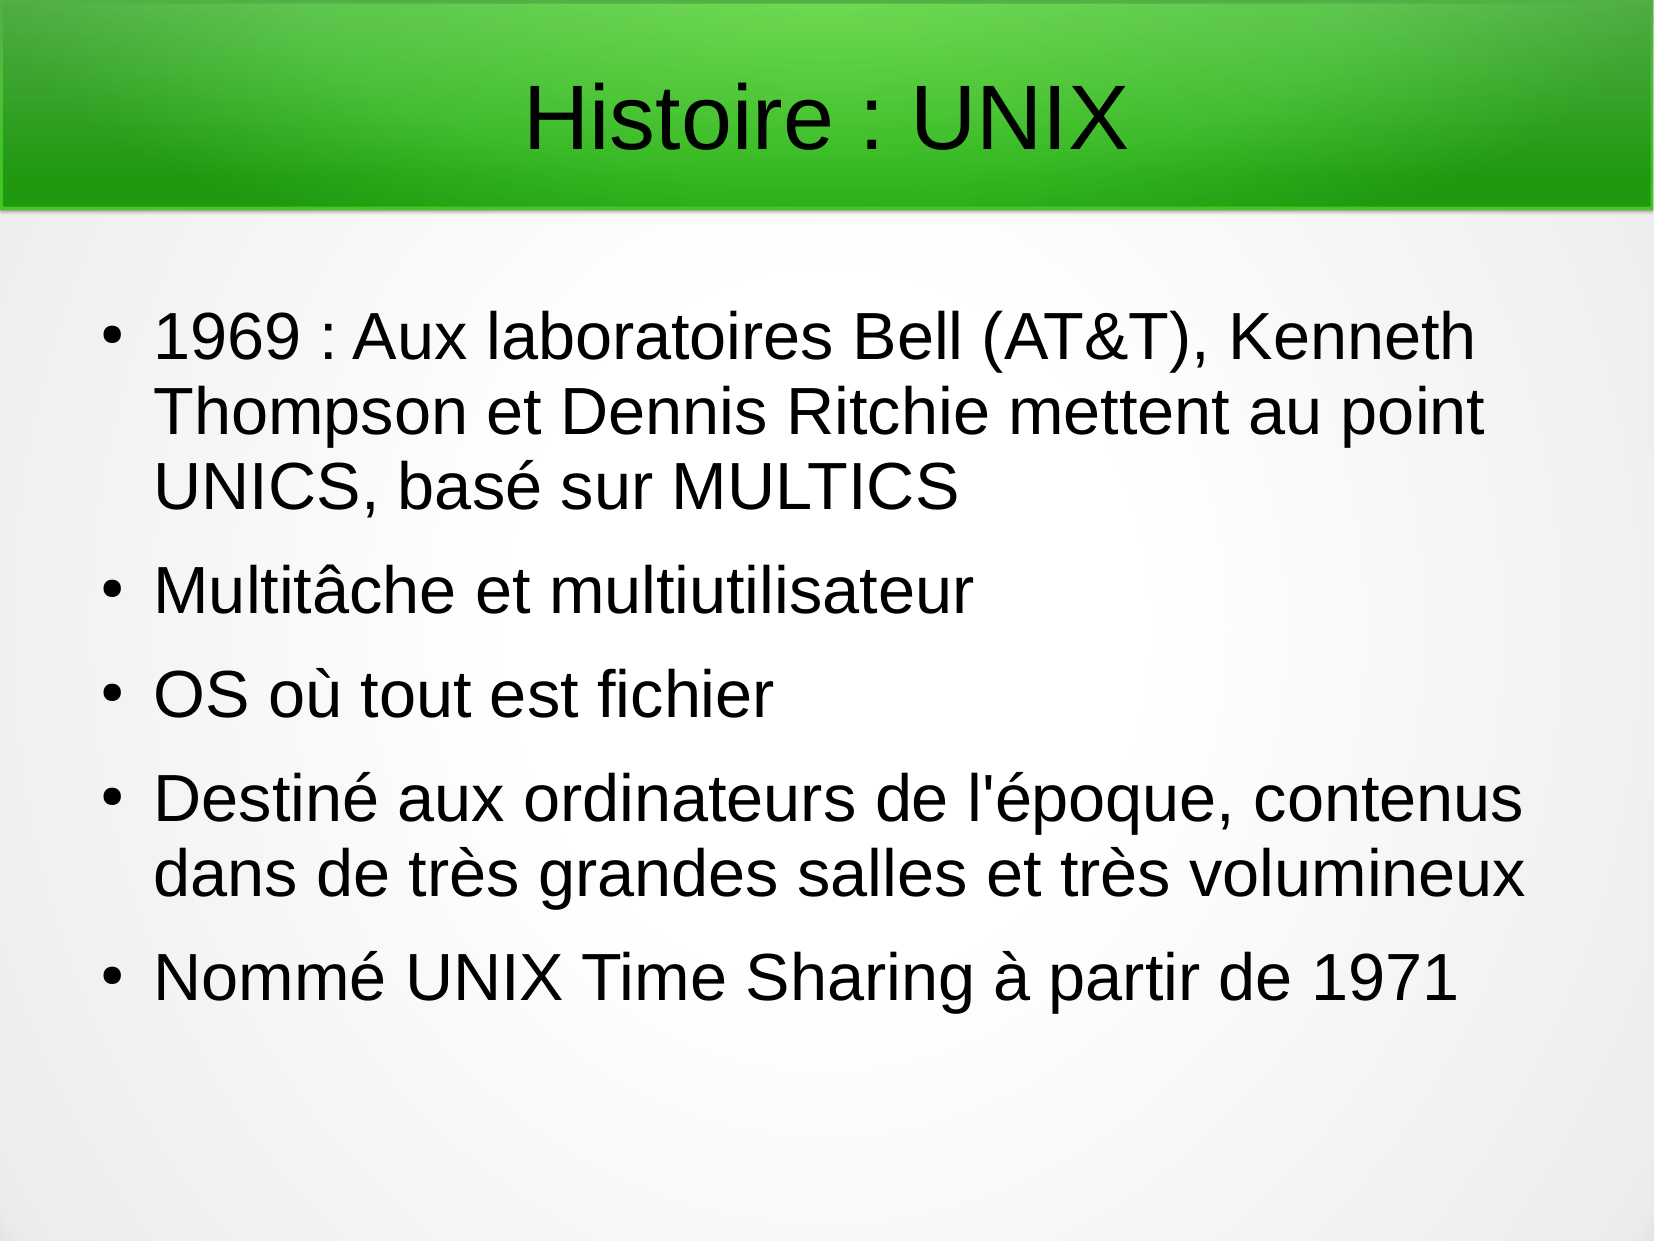

# Histoire : UNIX
1969 : Aux laboratoires Bell (AT&T), Kenneth Thompson et Dennis Ritchie mettent au point UNICS, basé sur MULTICS
Multitâche et multiutilisateur
OS où tout est fichier
Destiné aux ordinateurs de l'époque, contenus dans de très grandes salles et très volumineux
Nommé UNIX Time Sharing à partir de 1971